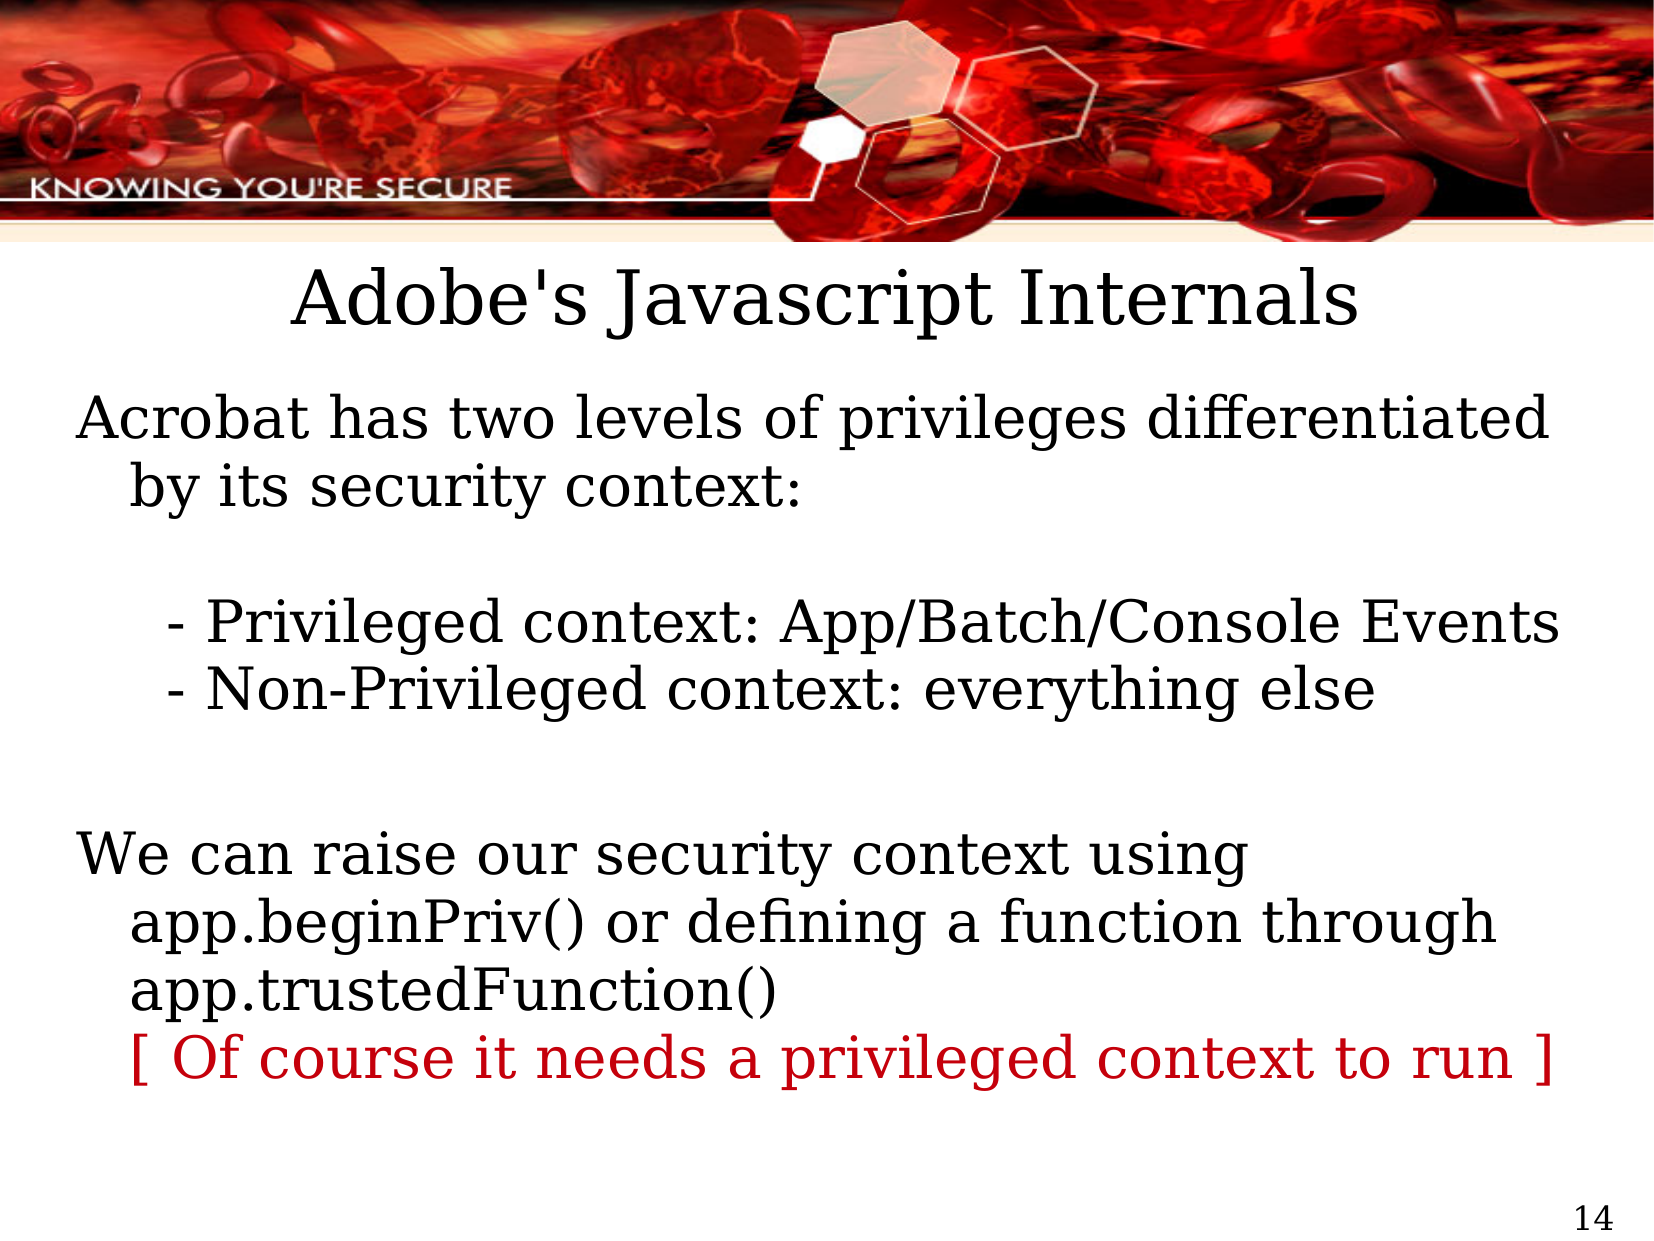

# Adobe's Javascript Internals
Acrobat has two levels of privileges differentiated by its security context:
 - Privileged context: App/Batch/Console Events
 - Non-Privileged context: everything else
We can raise our security context using app.beginPriv() or defining a function through app.trustedFunction()
[ Of course it needs a privileged context to run ]